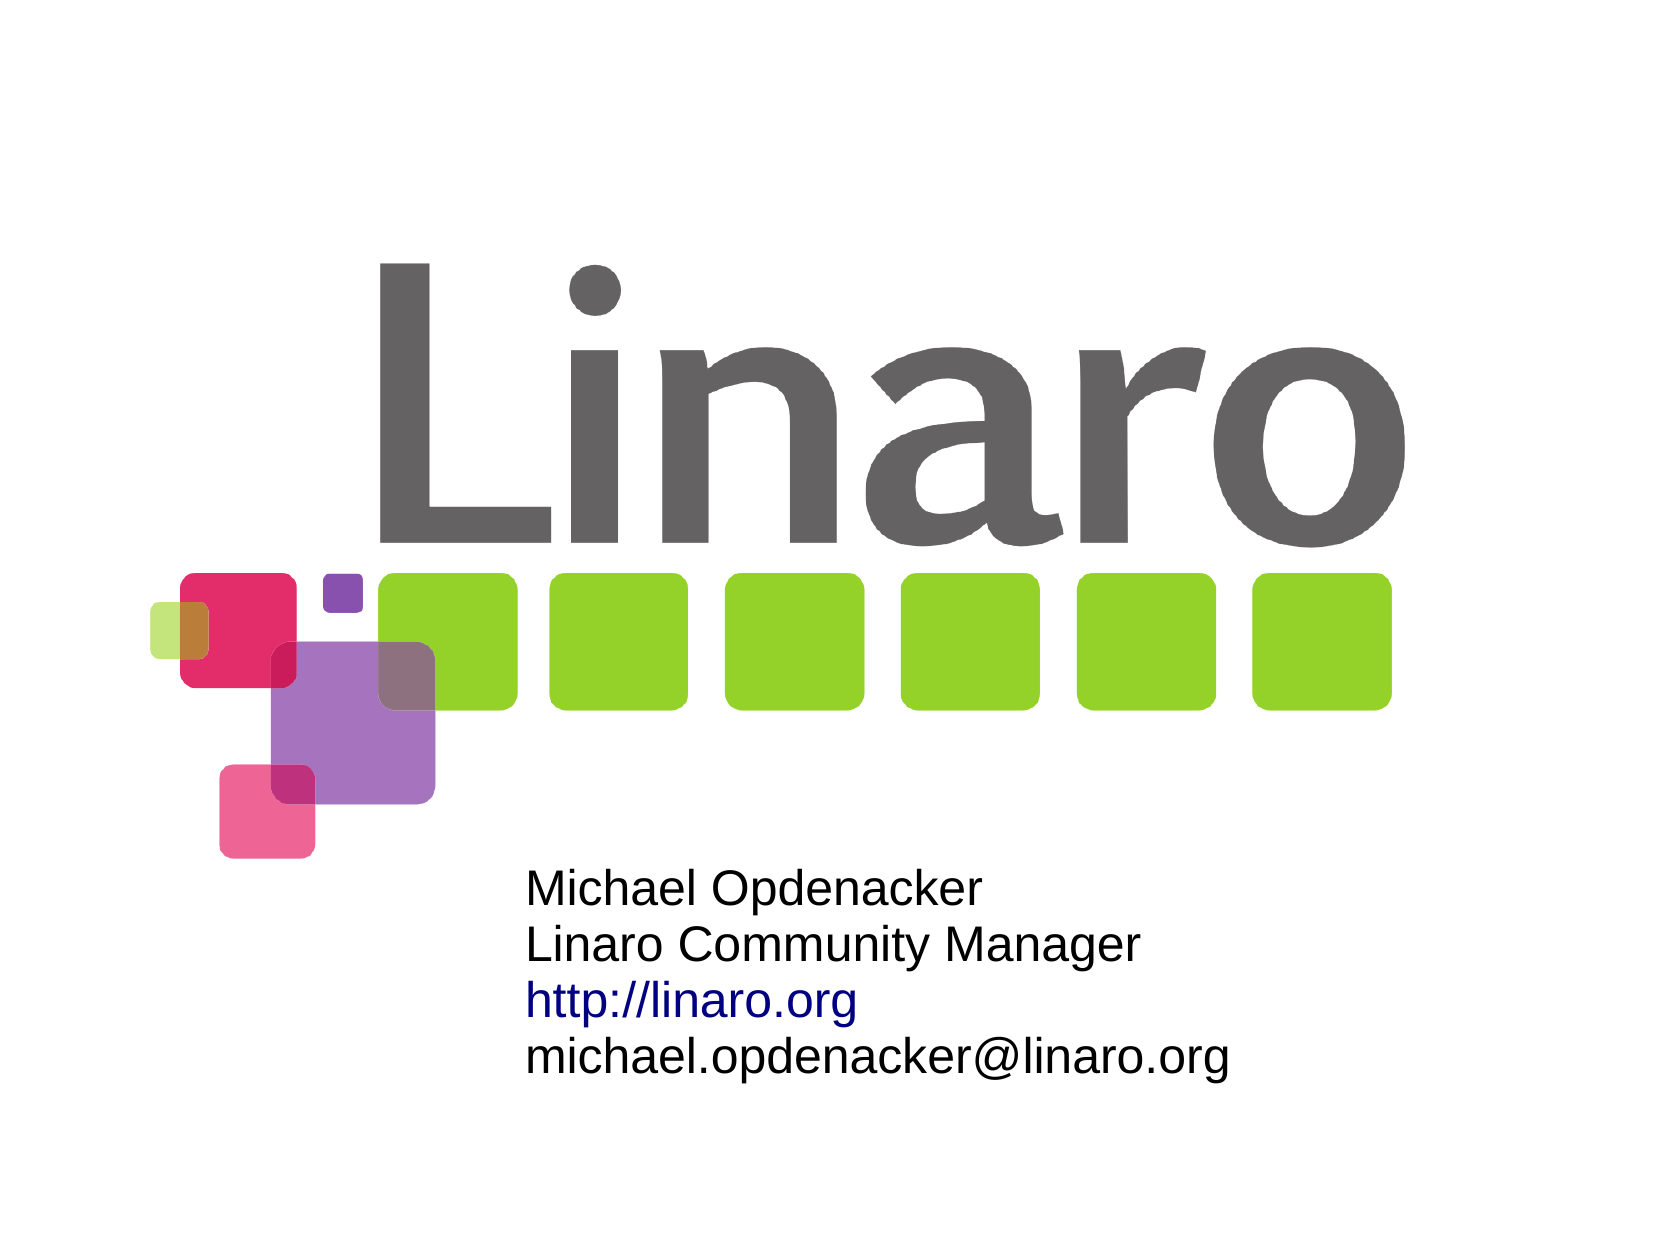

Michael Opdenacker
Linaro Community Manager
http://linaro.org
michael.opdenacker@linaro.org